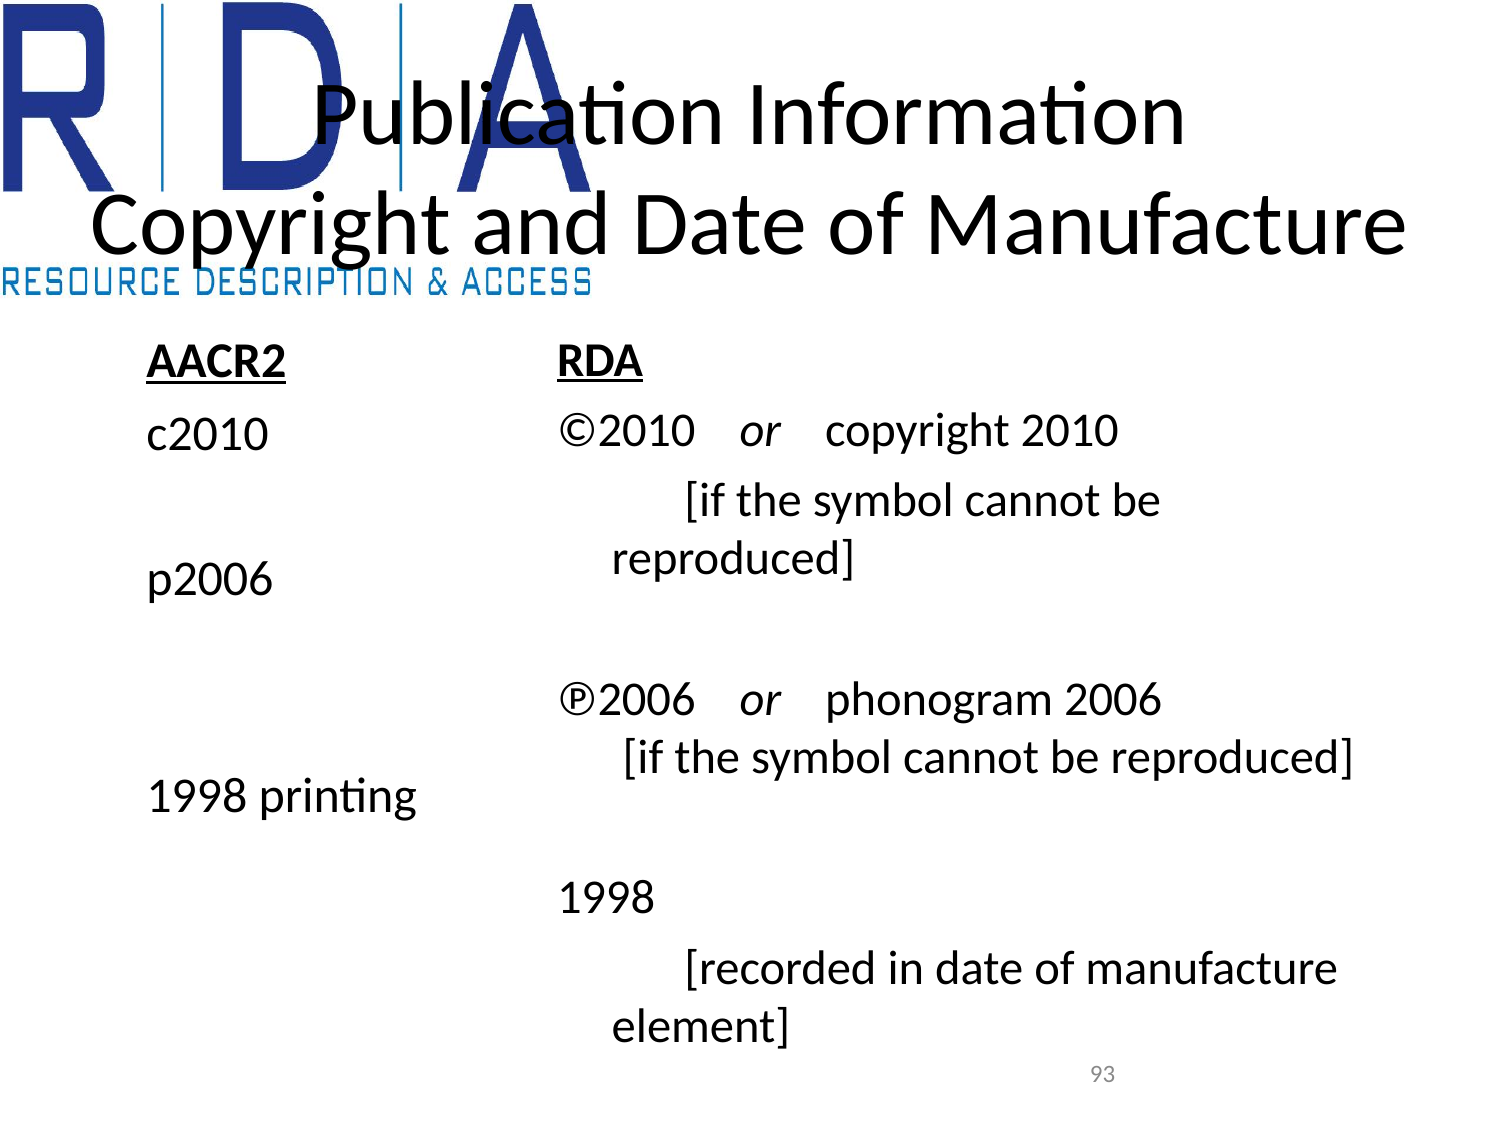

# Publication Information Copyright and Date of Manufacture
AACR2
c2010
p2006
1998 printing
RDA
©2010 or copyright 2010
	[if the symbol cannot be reproduced]
℗2006 or phonogram 2006
 [if the symbol cannot be reproduced]
1998
	[recorded in date of manufacture element]
93